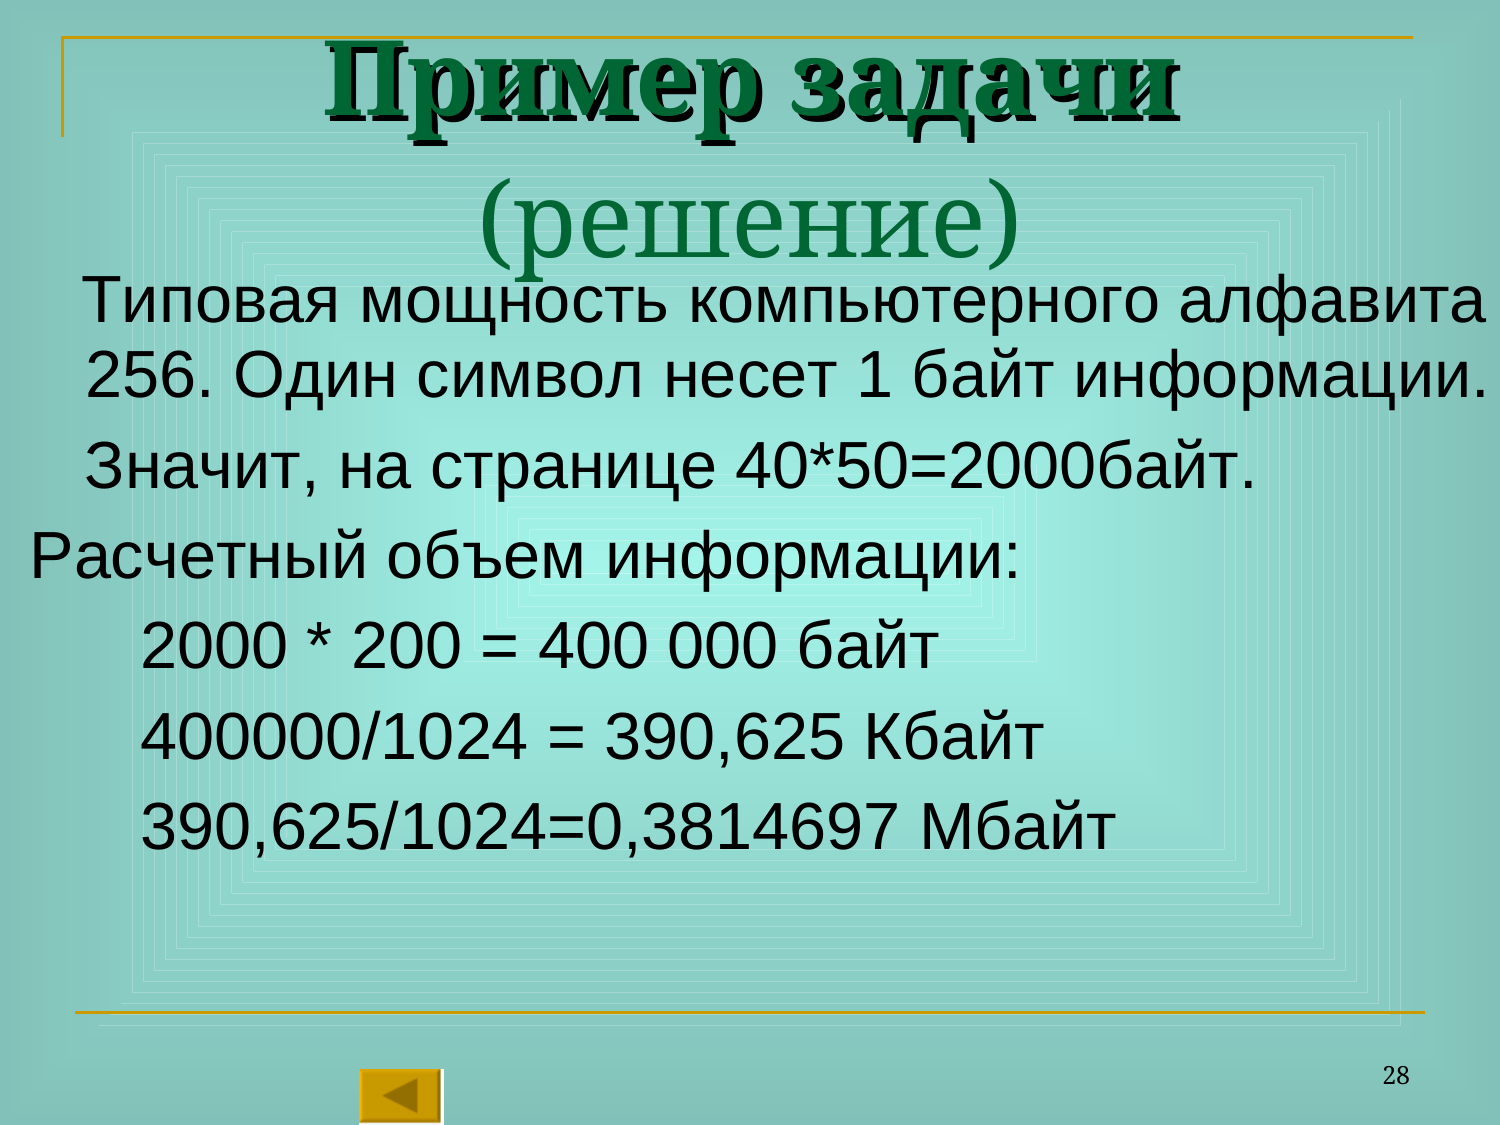

# Пример задачи (решение)
 Типовая мощность компьютерного алфавита 256. Один символ несет 1 байт информации.
 Значит, на странице 40*50=2000байт.
Расчетный объем информации:
 2000 * 200 = 400 000 байт
 400000/1024 = 390,625 Кбайт
 390,625/1024=0,3814697 Мбайт
28